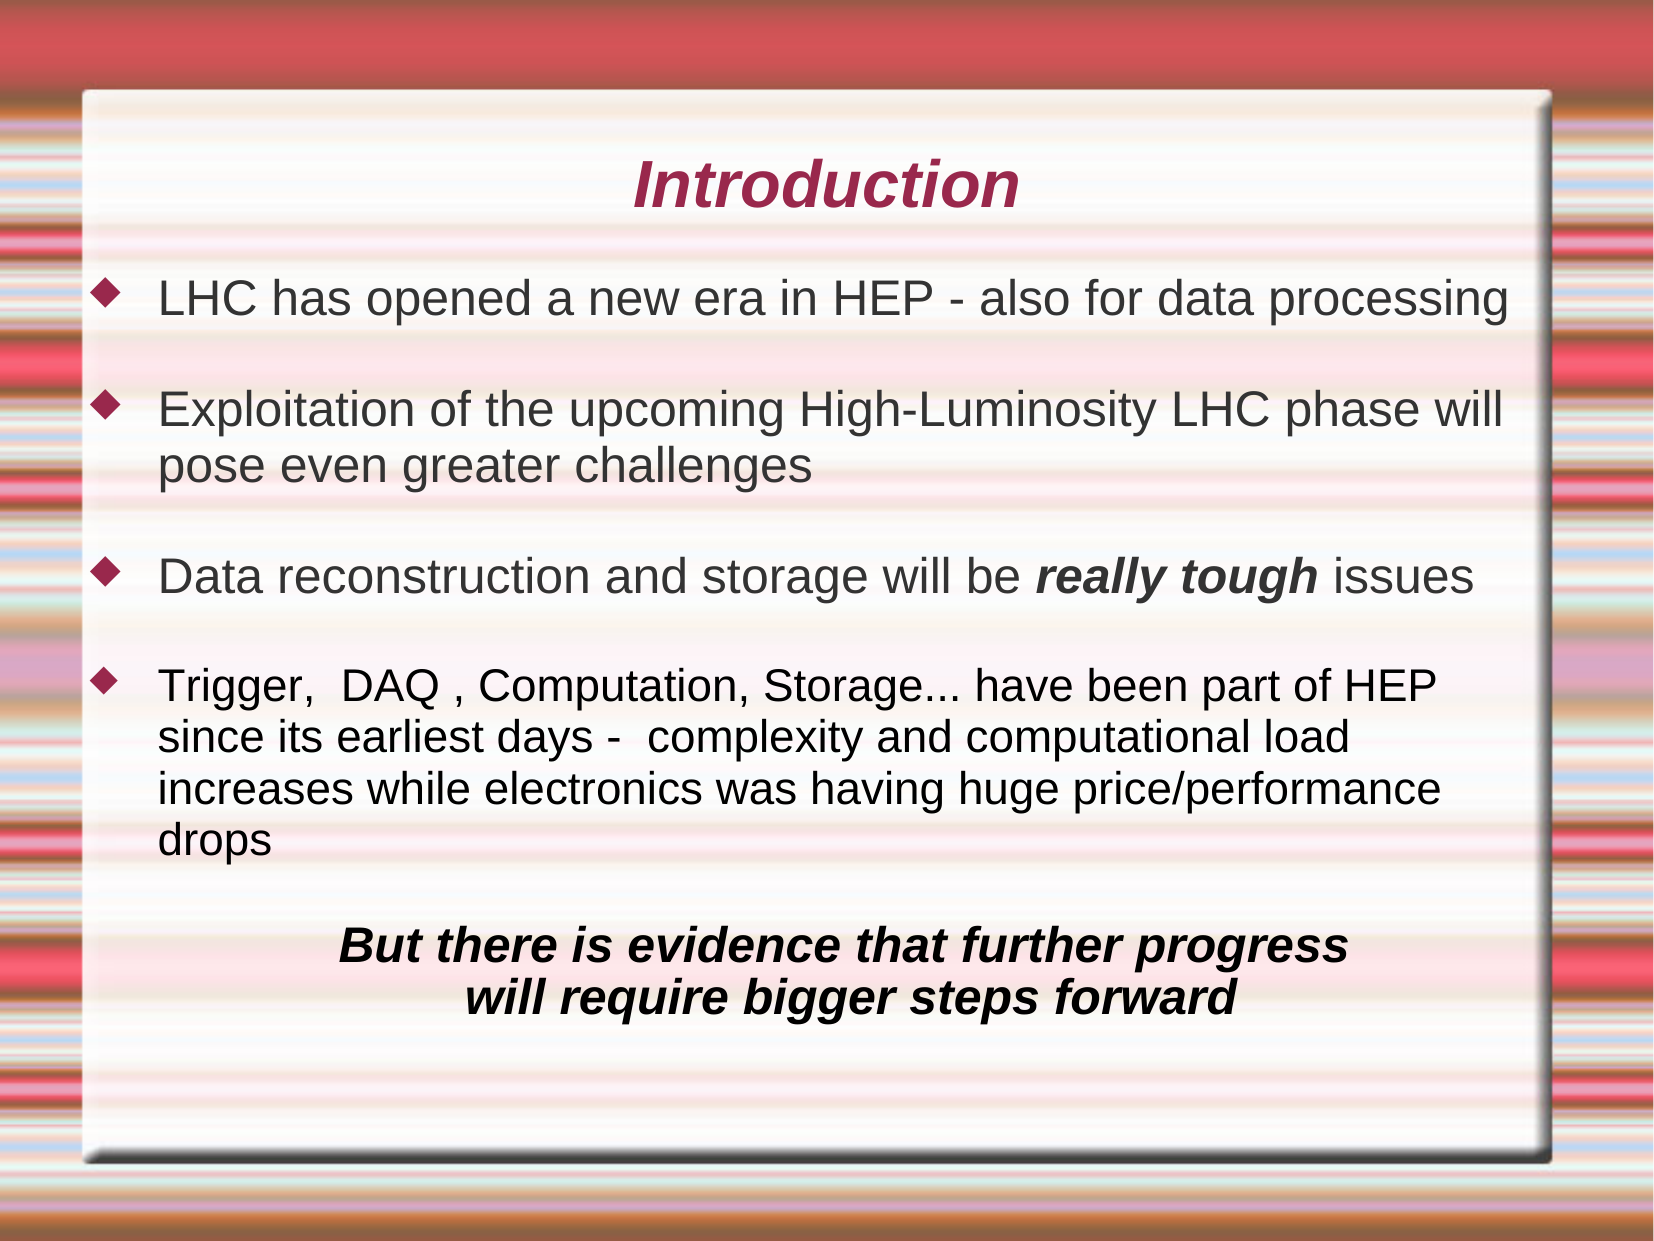

# Introduction
LHC has opened a new era in HEP - also for data processing
Exploitation of the upcoming High-Luminosity LHC phase will pose even greater challenges
Data reconstruction and storage will be really tough issues
Trigger, DAQ , Computation, Storage... have been part of HEP since its earliest days - complexity and computational load increases while electronics was having huge price/performance drops
But there is evidence that further progress
will require bigger steps forward